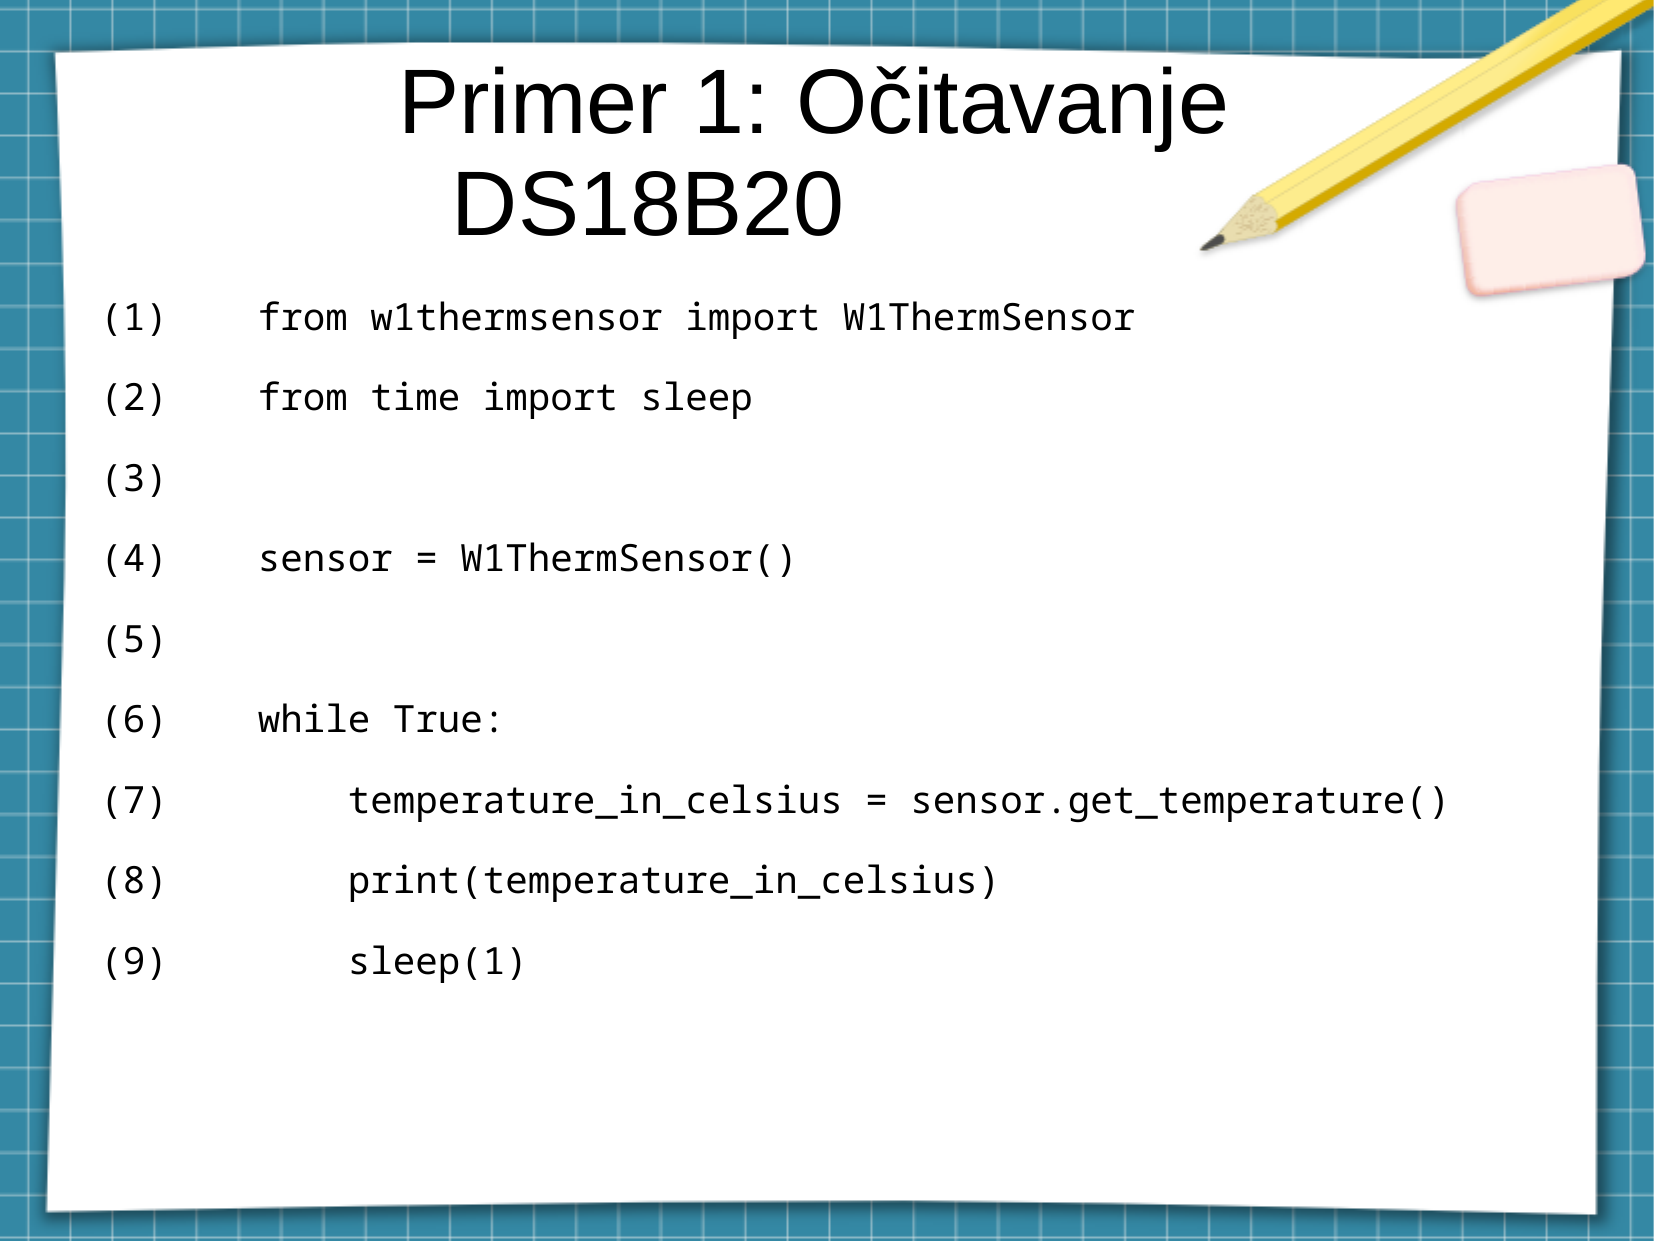

# Primer 1: Očitavanje DS18B20
from w1thermsensor import W1ThermSensor
from time import sleep
sensor = W1ThermSensor()
while True:
 temperature_in_celsius = sensor.get_temperature()
 print(temperature_in_celsius)
 sleep(1)